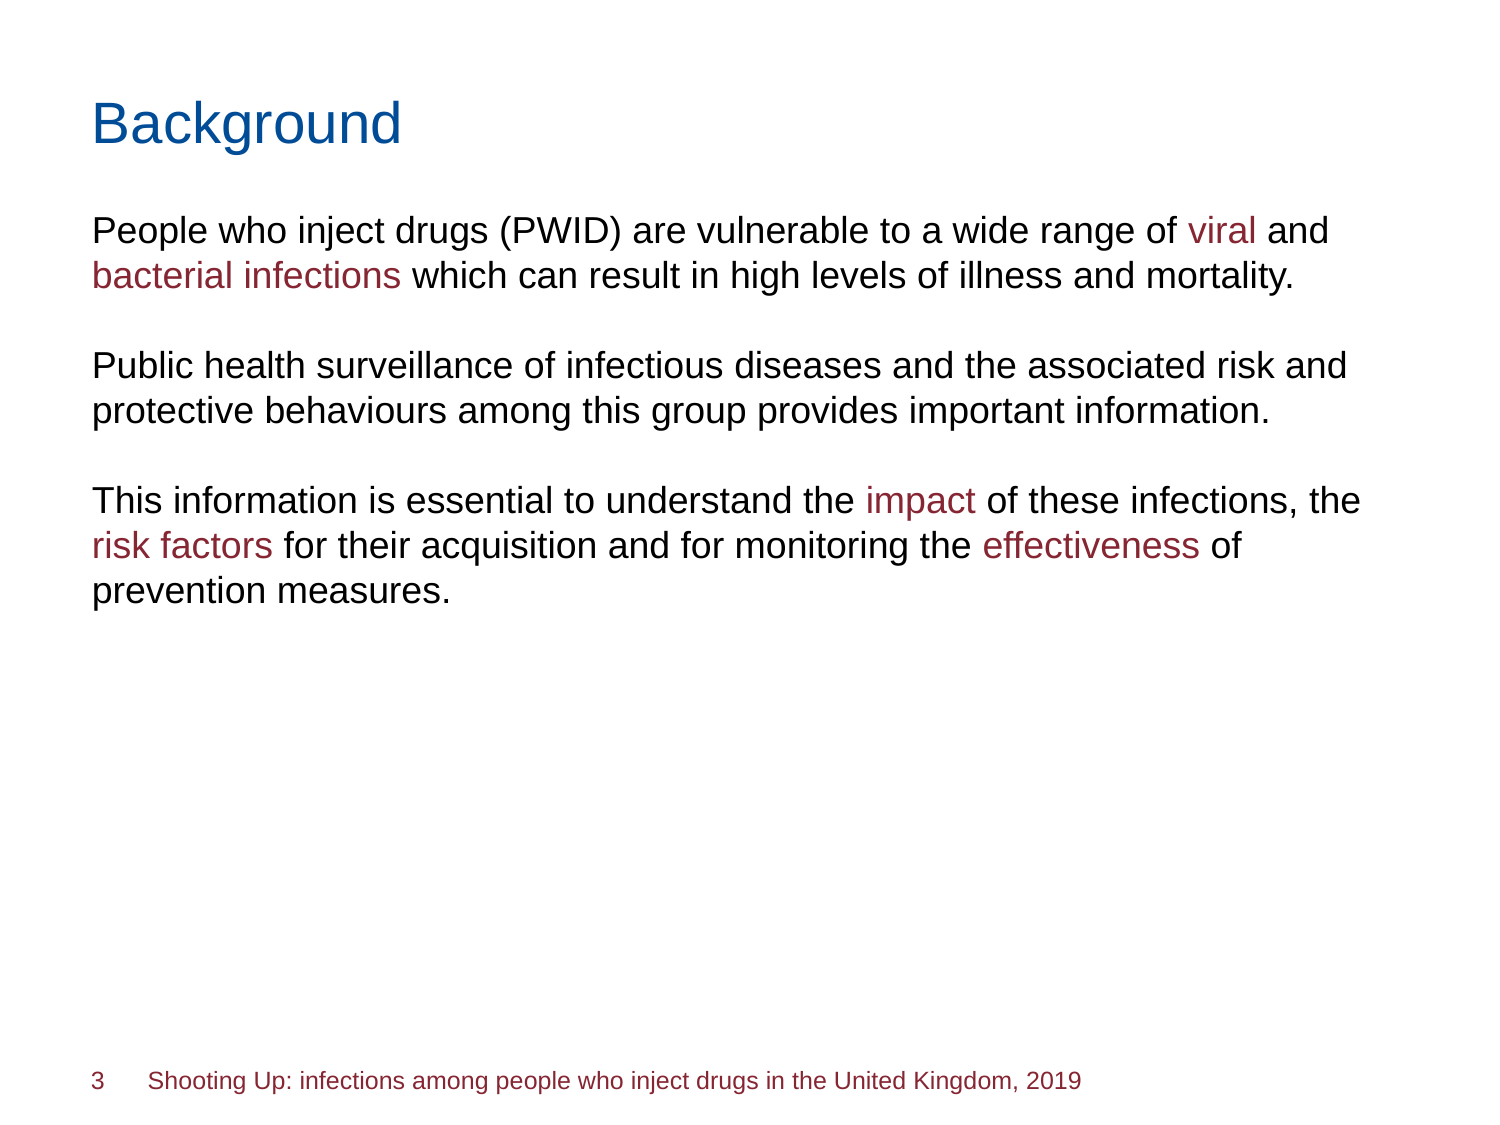

Background
People who inject drugs (PWID) are vulnerable to a wide range of viral and bacterial infections which can result in high levels of illness and mortality.
Public health surveillance of infectious diseases and the associated risk and protective behaviours among this group provides important information.
This information is essential to understand the impact of these infections, the risk factors for their acquisition and for monitoring the effectiveness of prevention measures.
Shooting Up: infections among people who inject drugs in the United Kingdom, 2019